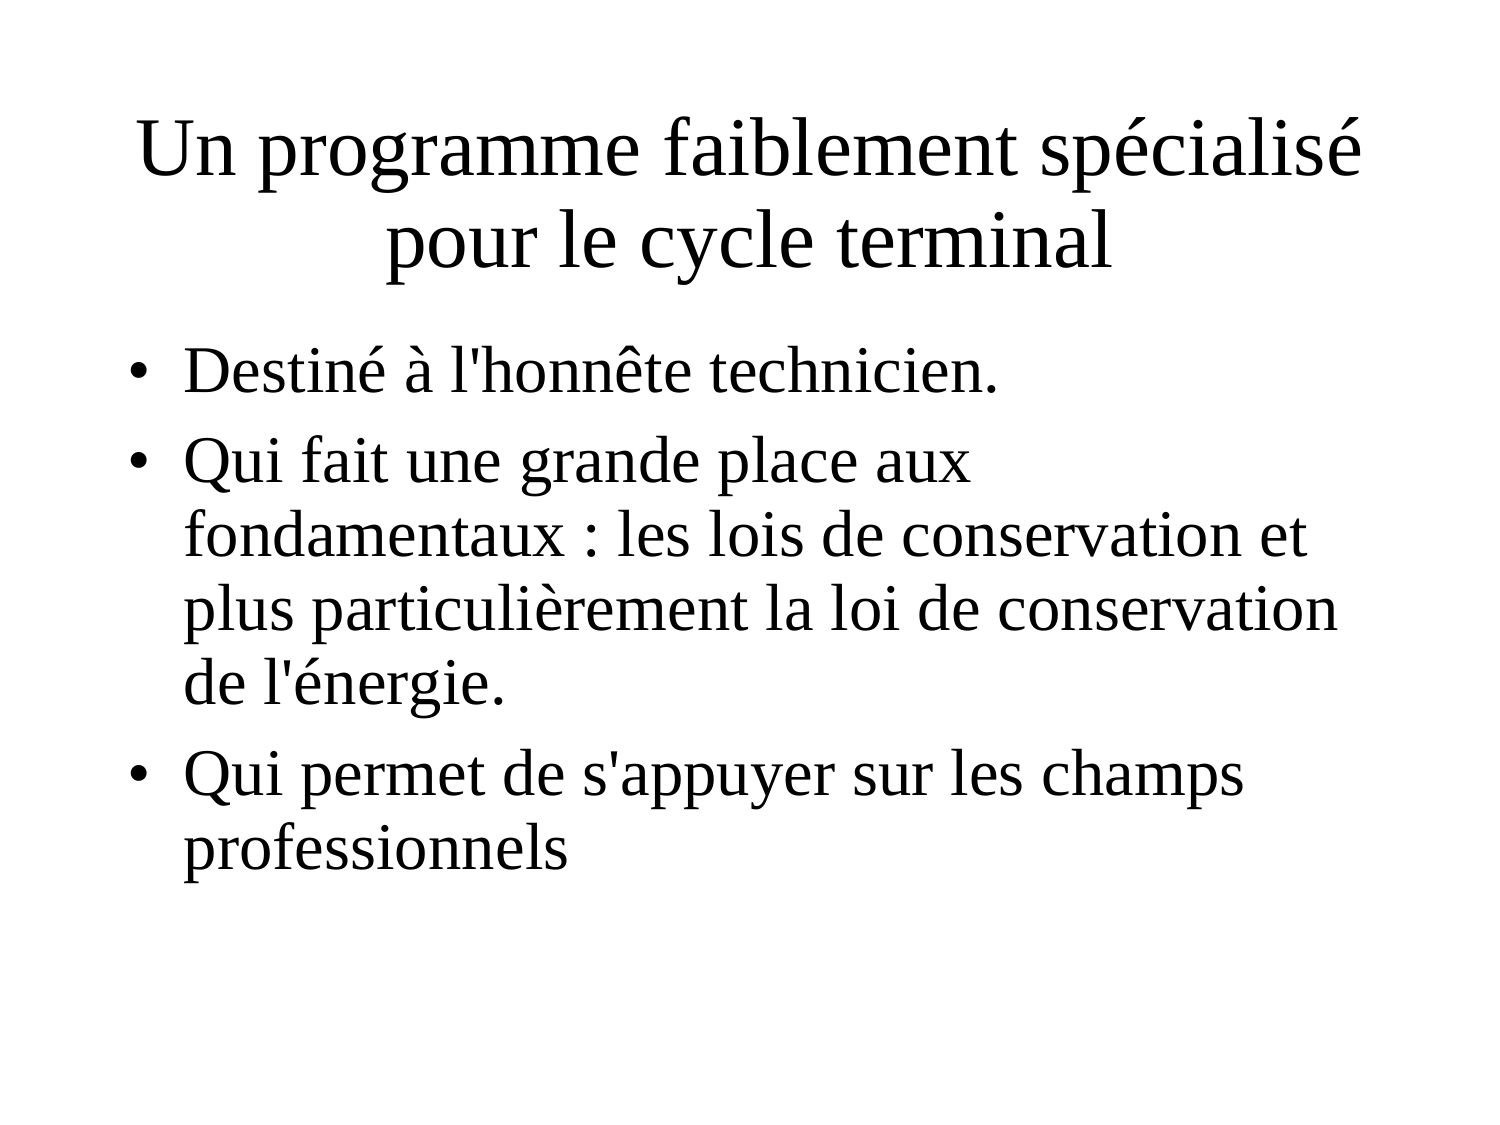

# Un programme faiblement spécialisé pour le cycle terminal
Destiné à l'honnête technicien.
Qui fait une grande place aux fondamentaux : les lois de conservation et plus particulièrement la loi de conservation de l'énergie.
Qui permet de s'appuyer sur les champs professionnels